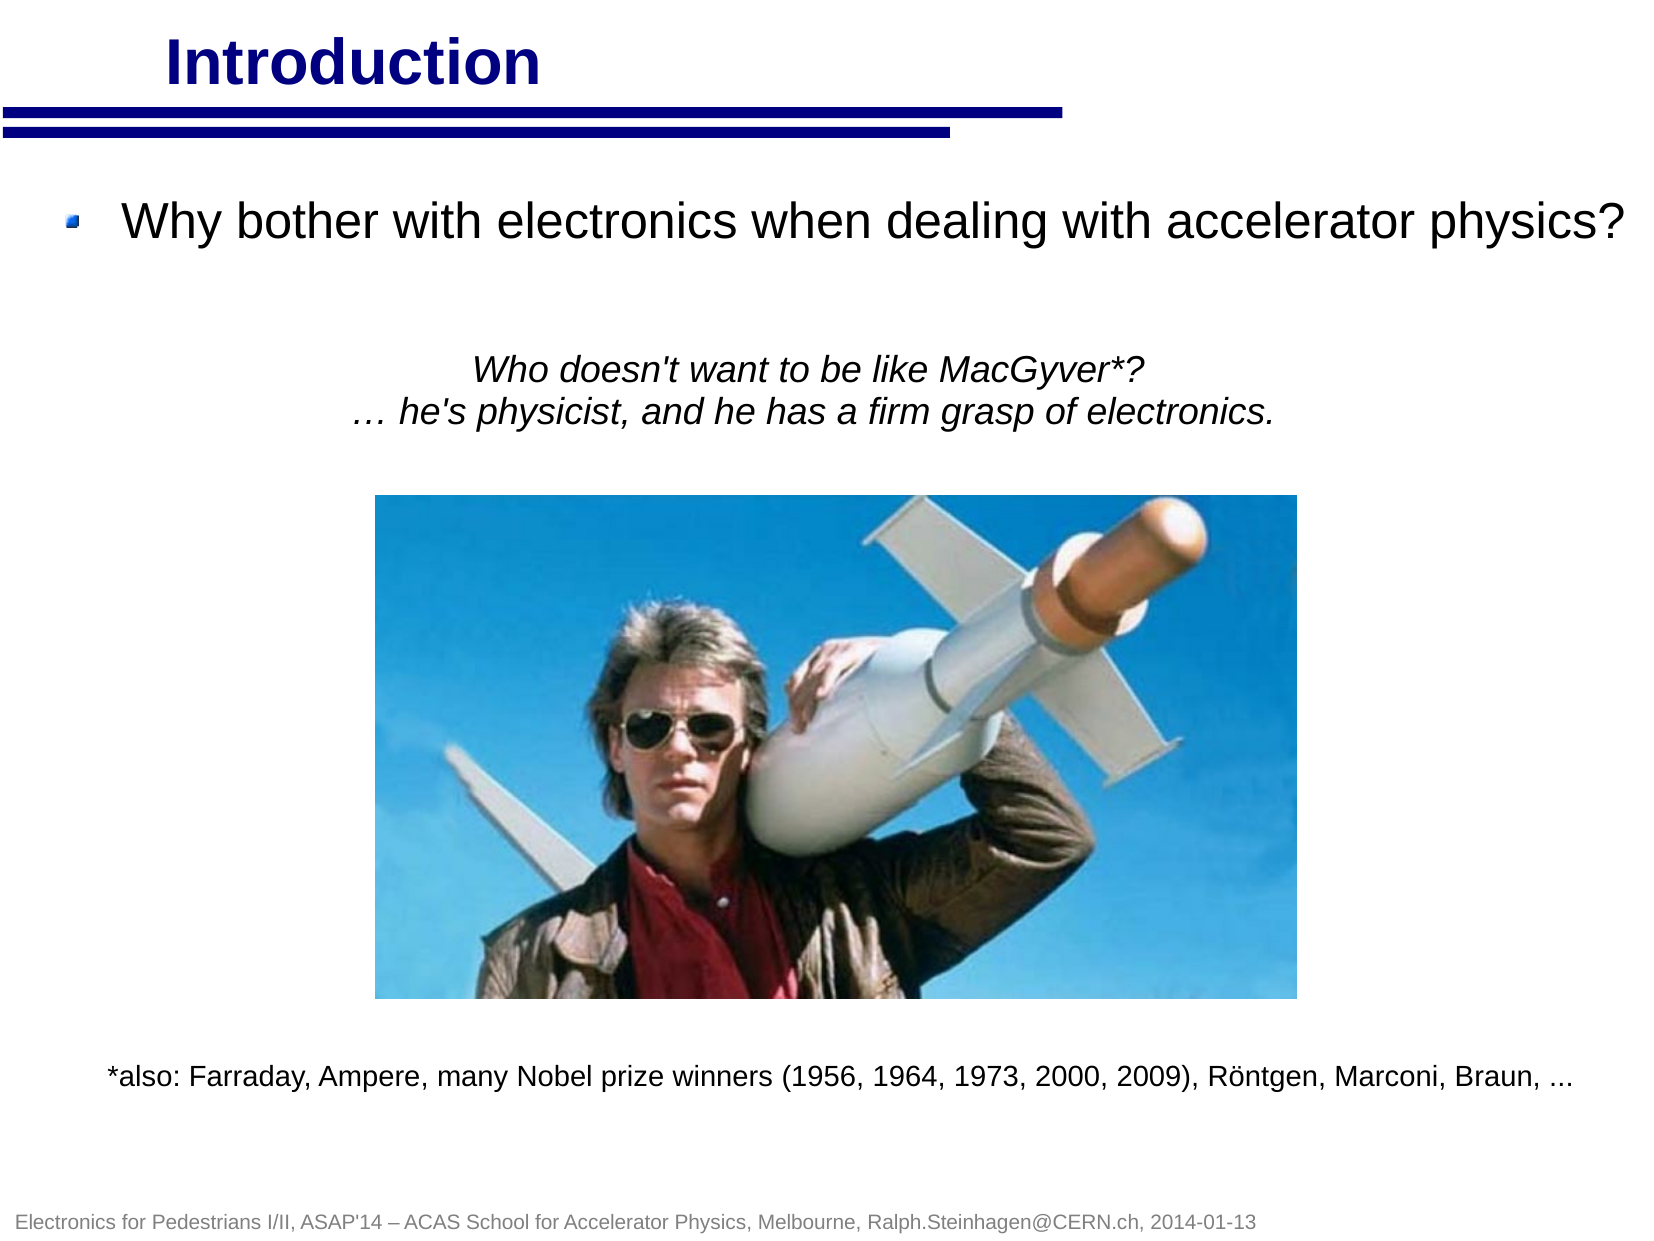

# Introduction
Why bother with electronics when dealing with accelerator physics?
Who doesn't want to be like MacGyver*?
… he's physicist, and he has a firm grasp of electronics.
*also: Farraday, Ampere, many Nobel prize winners (1956, 1964, 1973, 2000, 2009), Röntgen, Marconi, Braun, ...